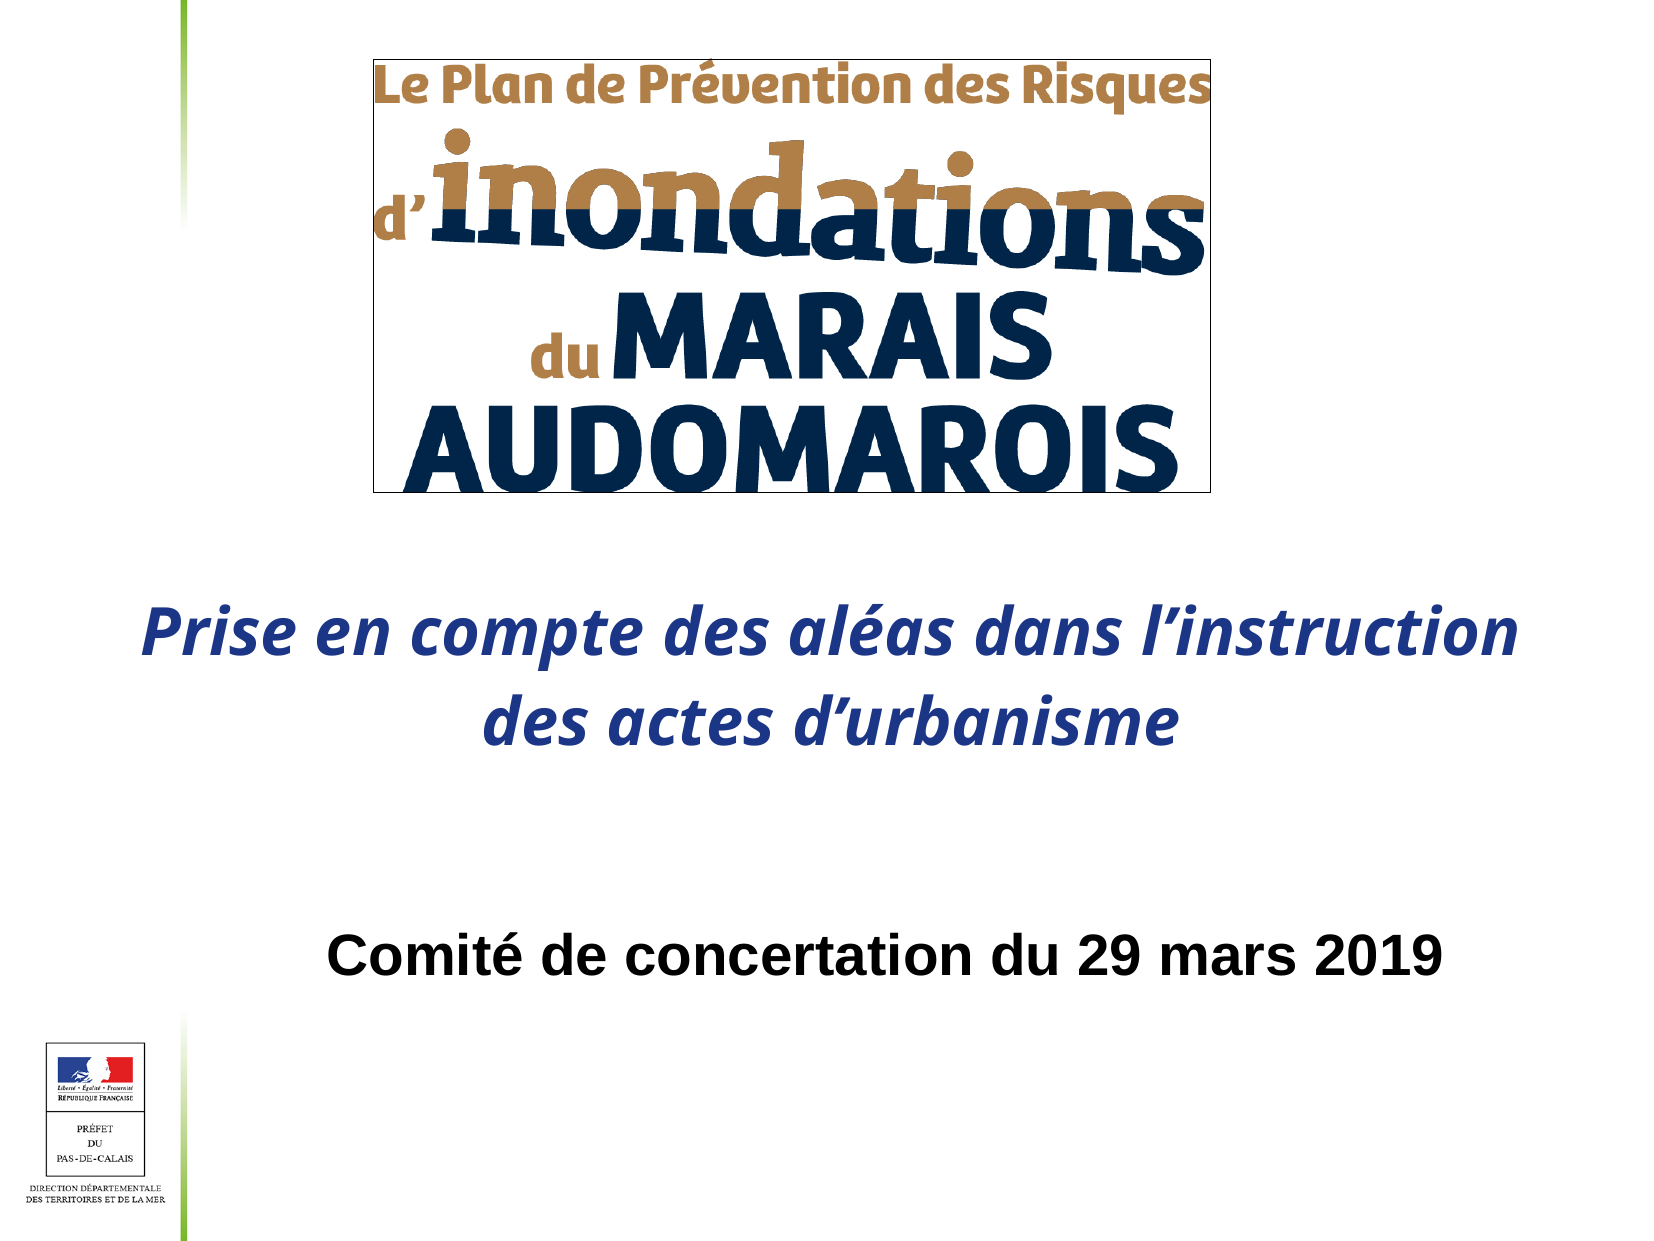

Prise en compte des aléas dans l’instruction des actes d’urbanisme
Comité de concertation du 29 mars 2019